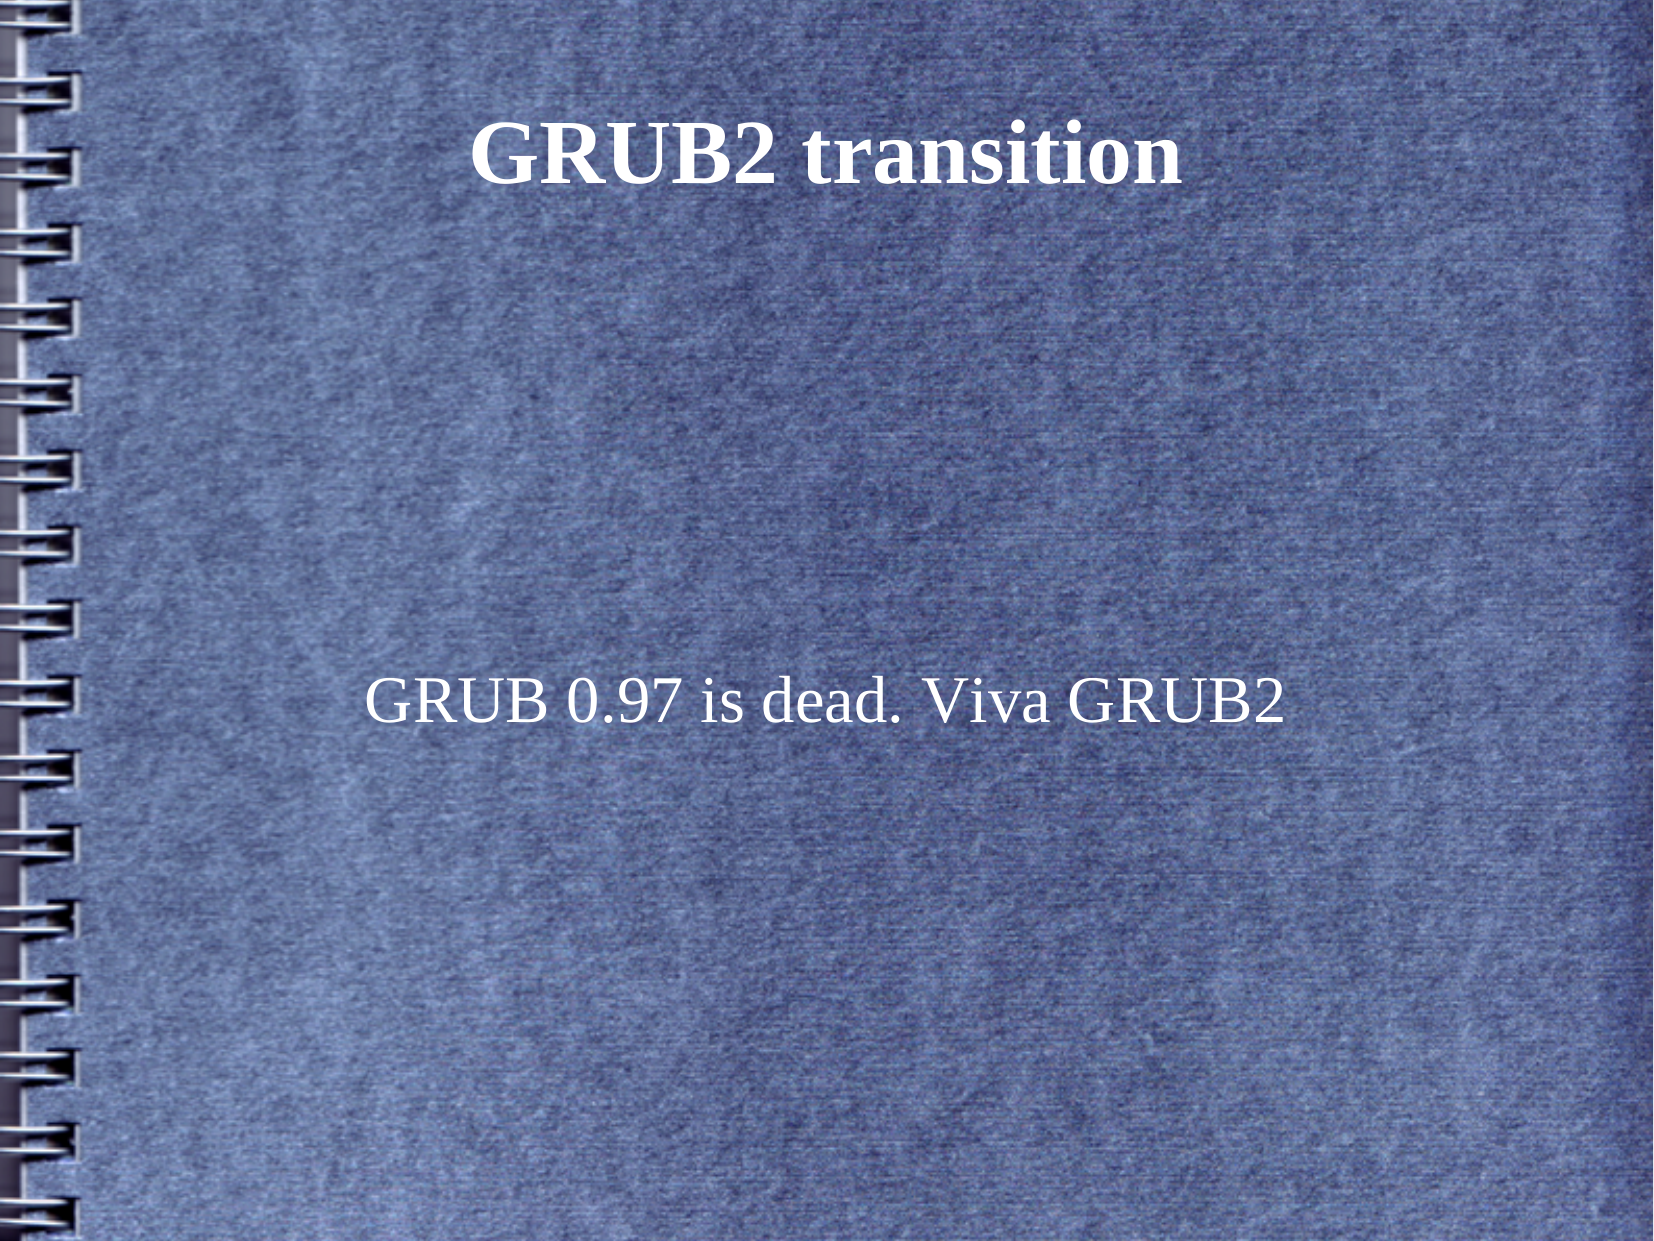

# GRUB2 transition
GRUB 0.97 is dead. Viva GRUB2